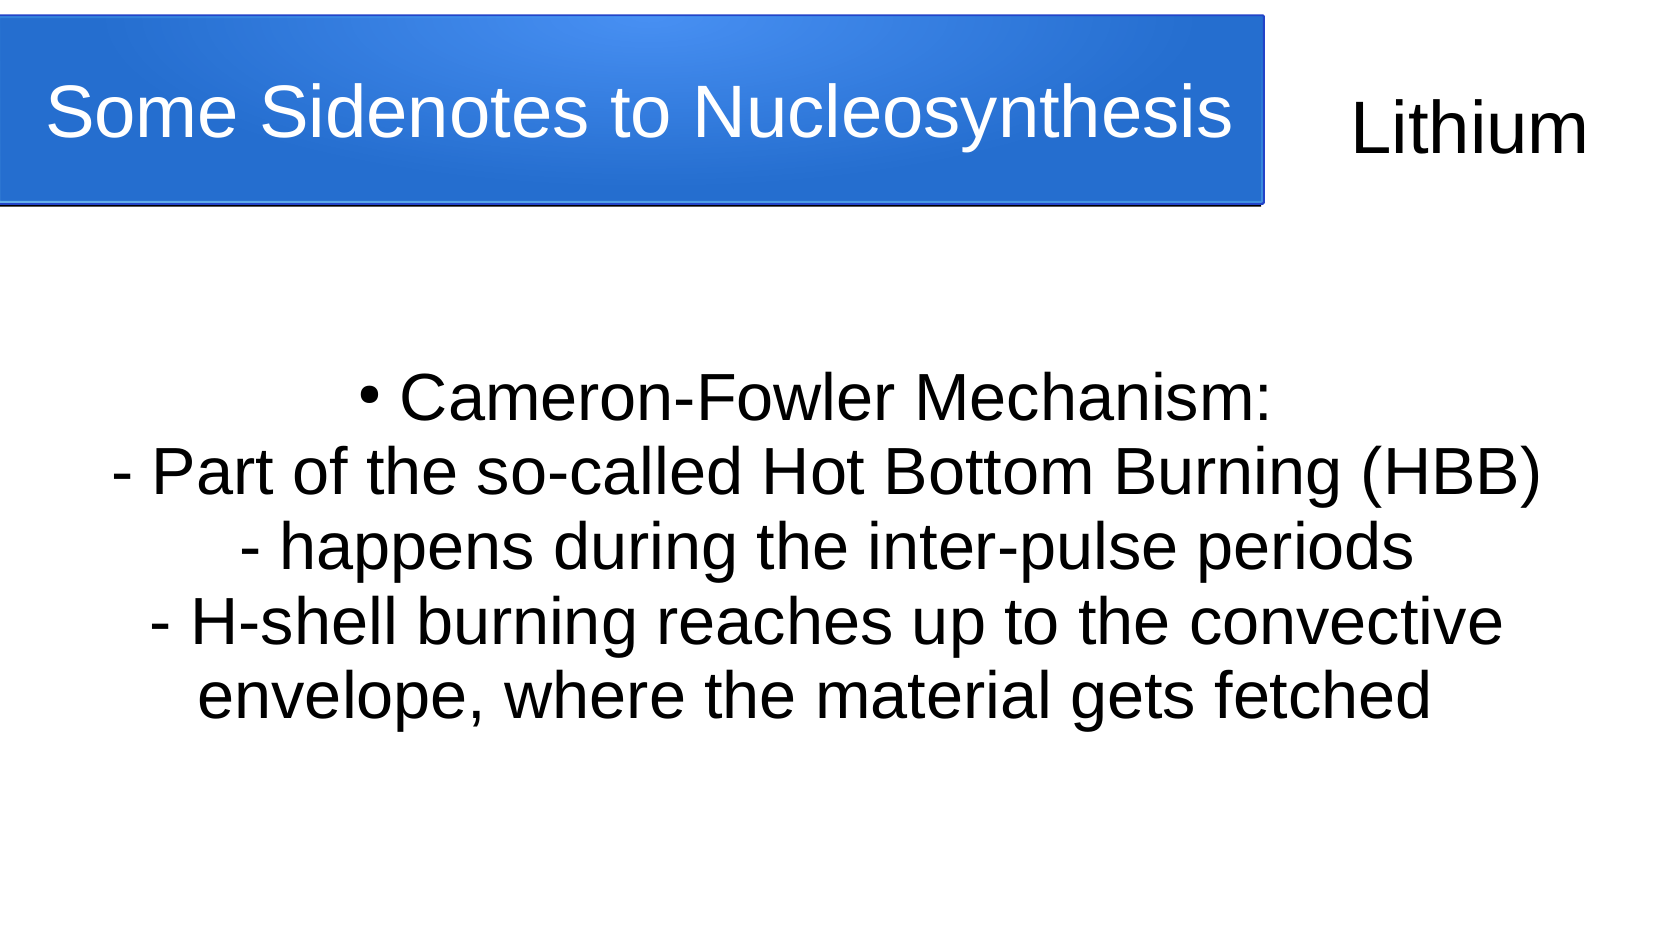

Lithium
# Some Sidenotes to Nucleosynthesis
 Cameron-Fowler Mechanism:
- Part of the so-called Hot Bottom Burning (HBB)
- happens during the inter-pulse periods
- H-shell burning reaches up to the convective envelope, where the material gets fetched